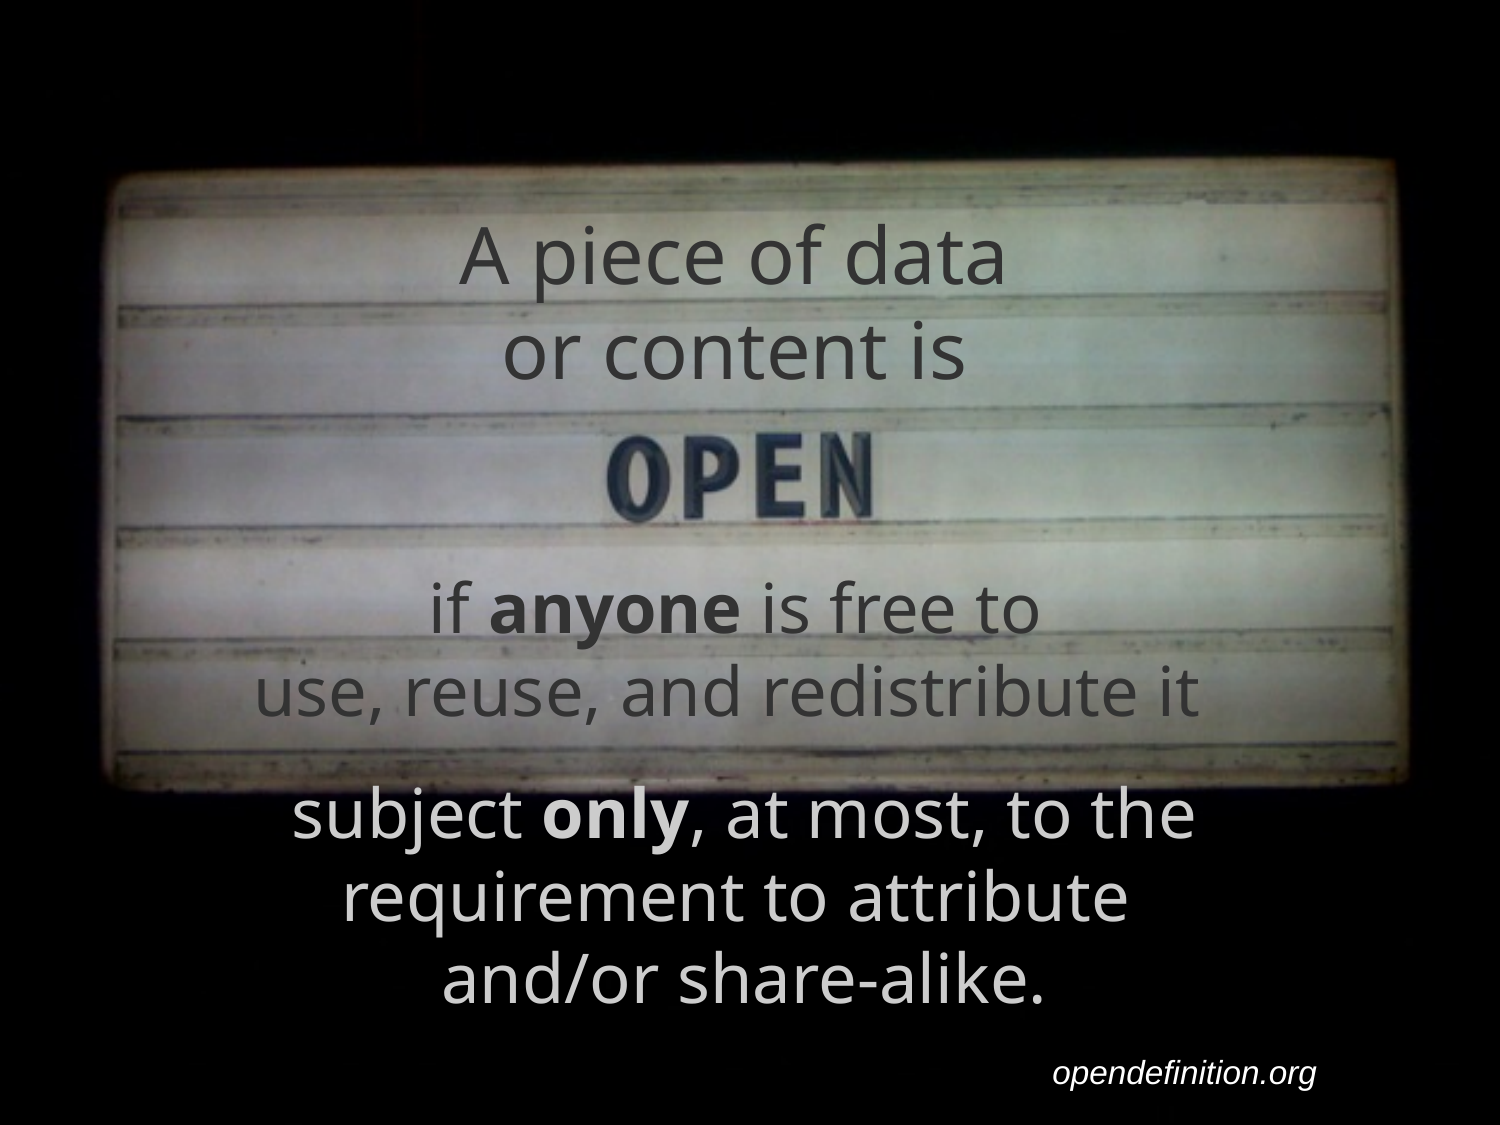

A piece of data
or content is
if anyone is free to
use, reuse, and redistribute it
subject only, at most, to the requirement to attribute
and/or share-alike.
opendefinition.org